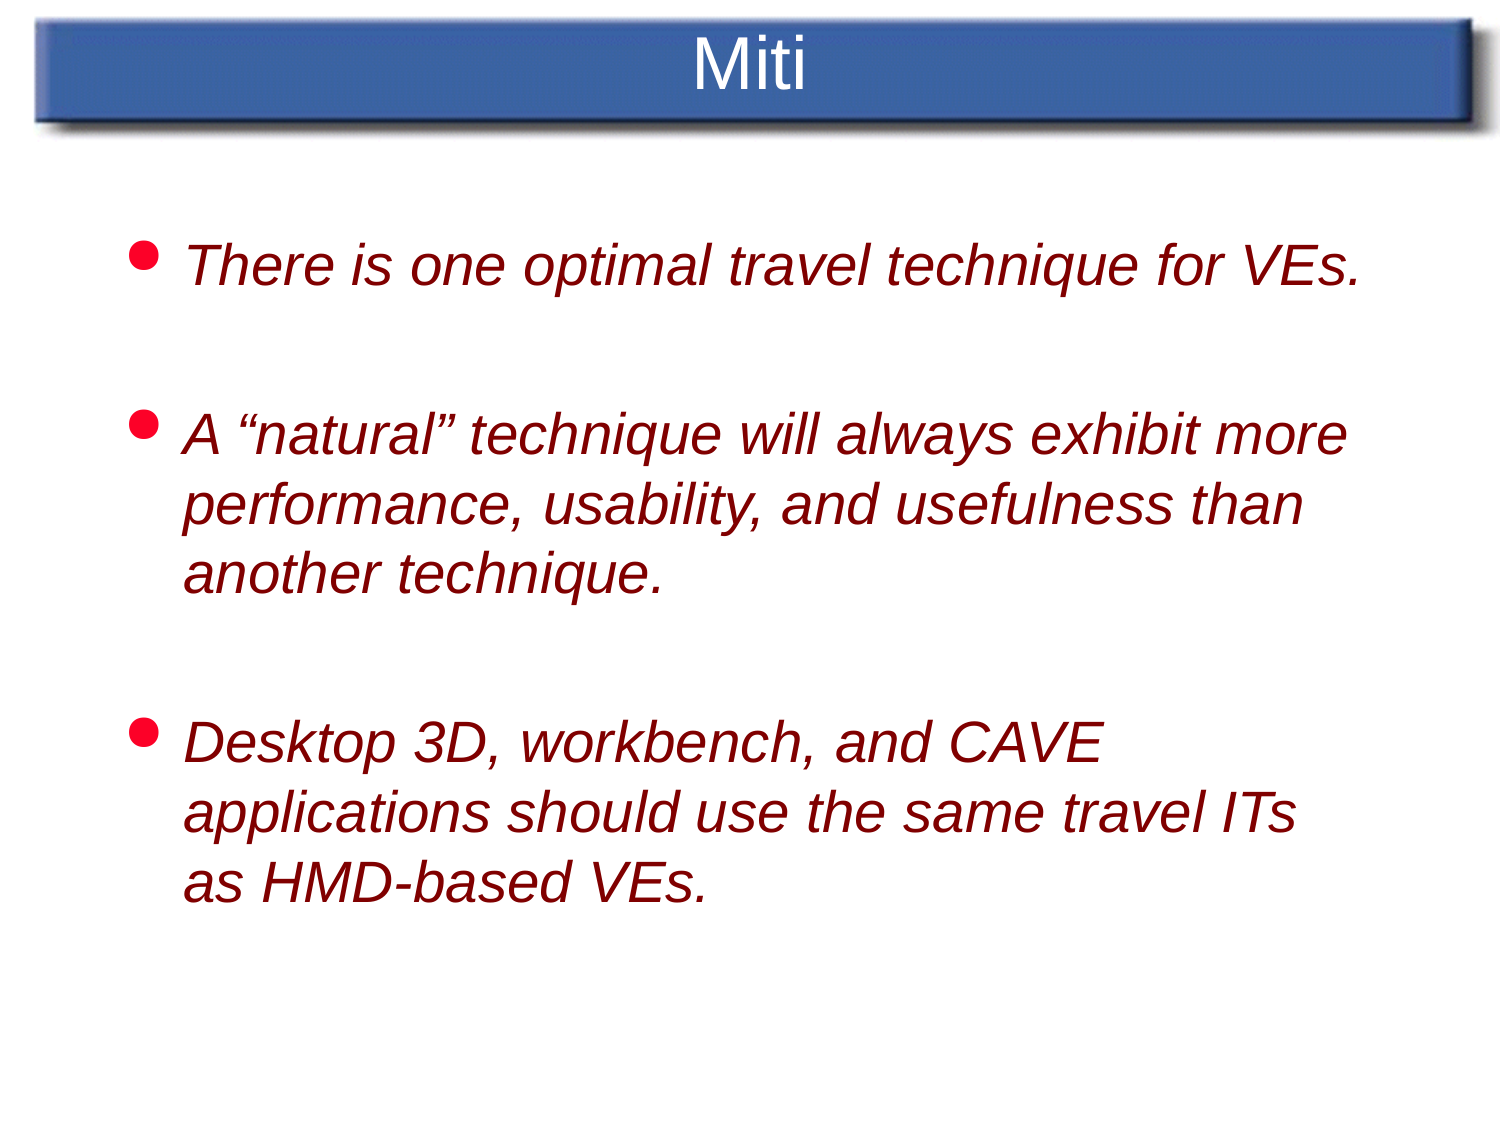

# Miti
There is one optimal travel technique for VEs.
A “natural” technique will always exhibit more performance, usability, and usefulness than another technique.
Desktop 3D, workbench, and CAVE applications should use the same travel ITs as HMD-based VEs.